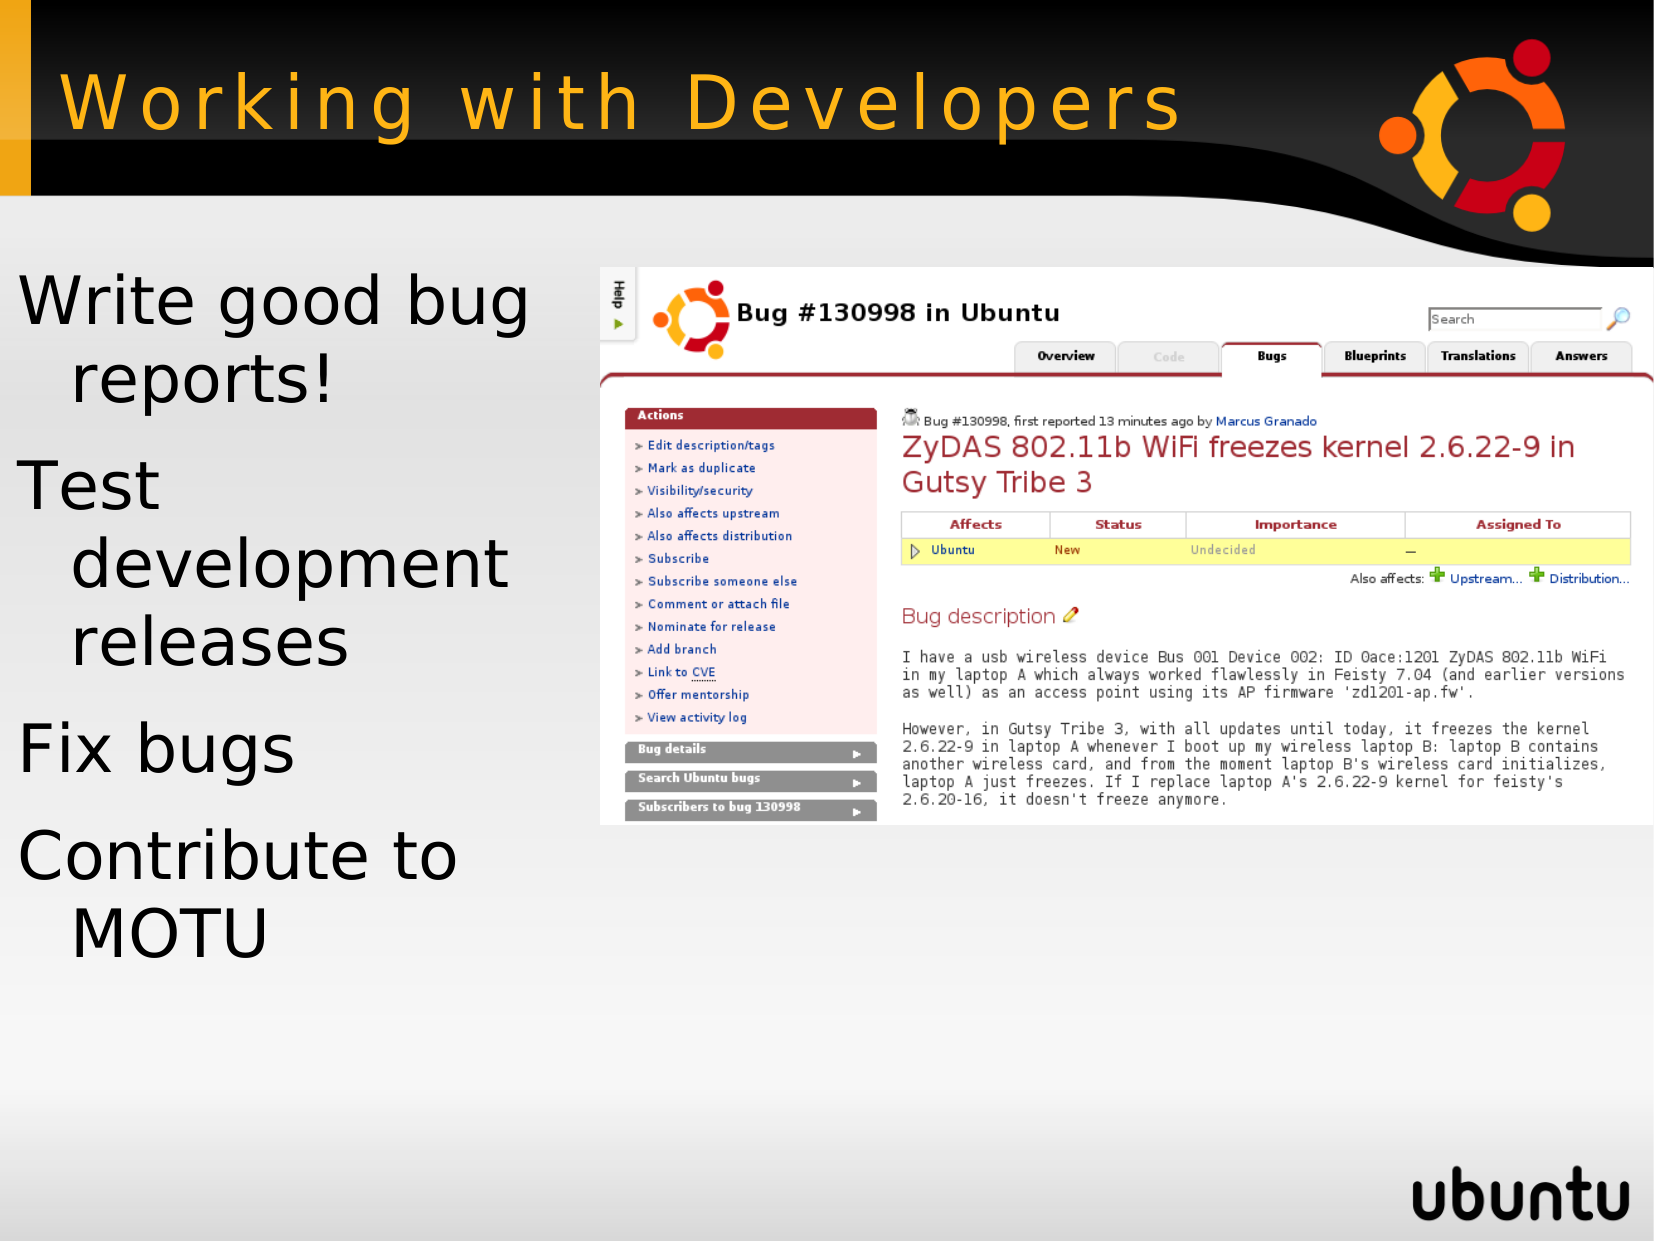

# Working with Developers
Write good bug reports!
Test development releases
Fix bugs
Contribute to MOTU